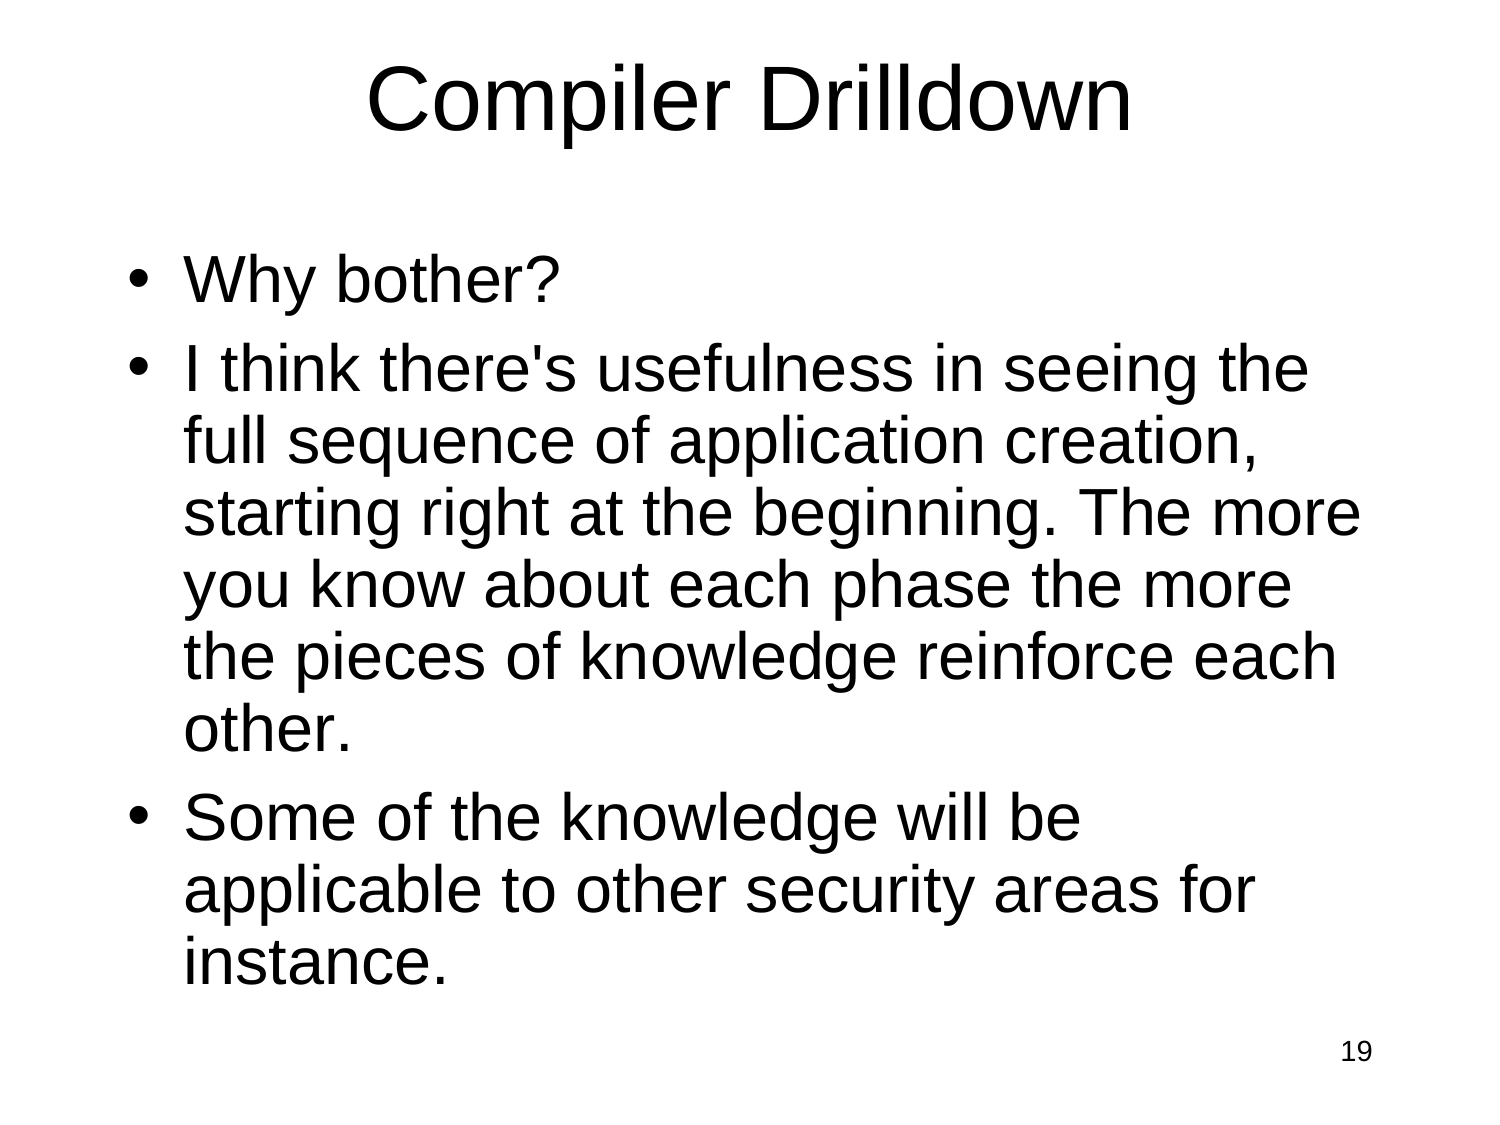

# Compiler Drilldown
Why bother?
I think there's usefulness in seeing the full sequence of application creation, starting right at the beginning. The more you know about each phase the more the pieces of knowledge reinforce each other.
Some of the knowledge will be applicable to other security areas for instance.